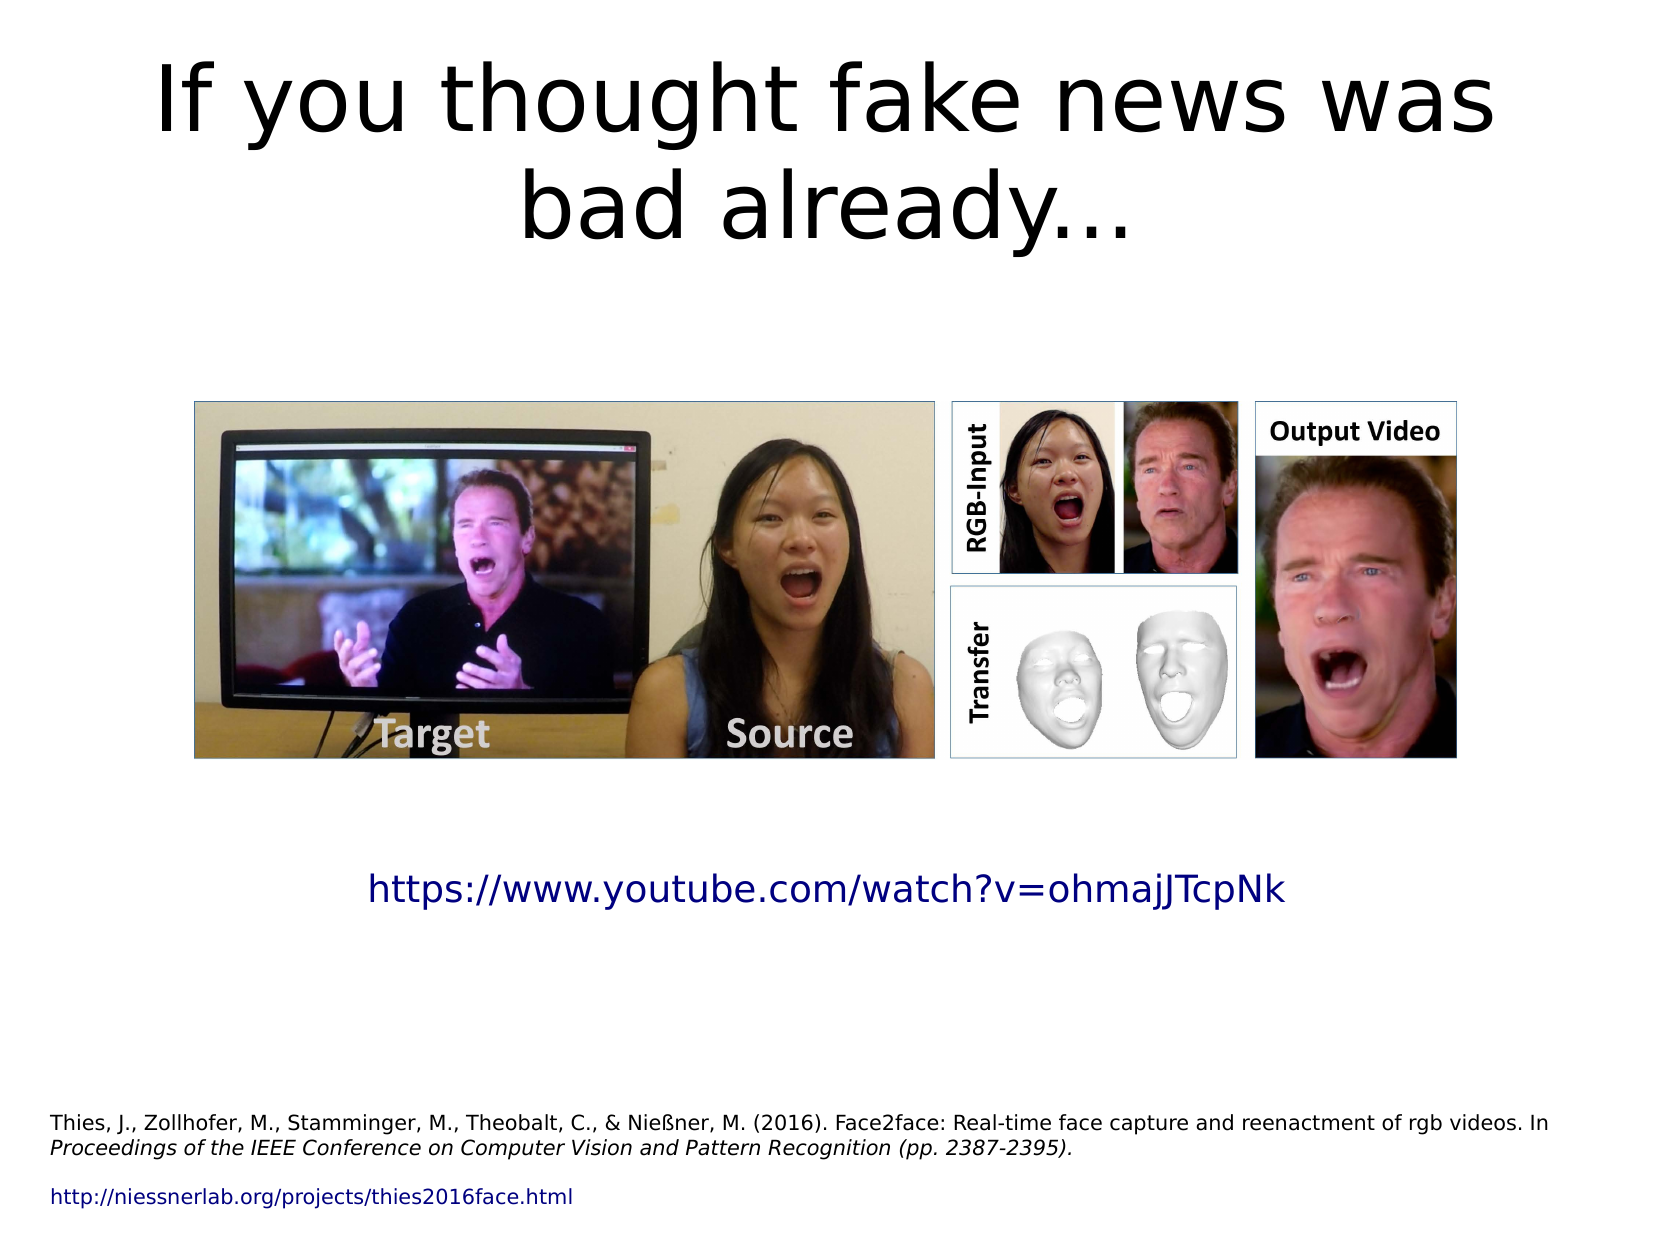

# If you thought fake news was bad already...
https://www.youtube.com/watch?v=ohmajJTcpNk
Thies, J., Zollhofer, M., Stamminger, M., Theobalt, C., & Nießner, M. (2016). Face2face: Real-time face capture and reenactment of rgb videos. In Proceedings of the IEEE Conference on Computer Vision and Pattern Recognition (pp. 2387-2395).
http://niessnerlab.org/projects/thies2016face.html